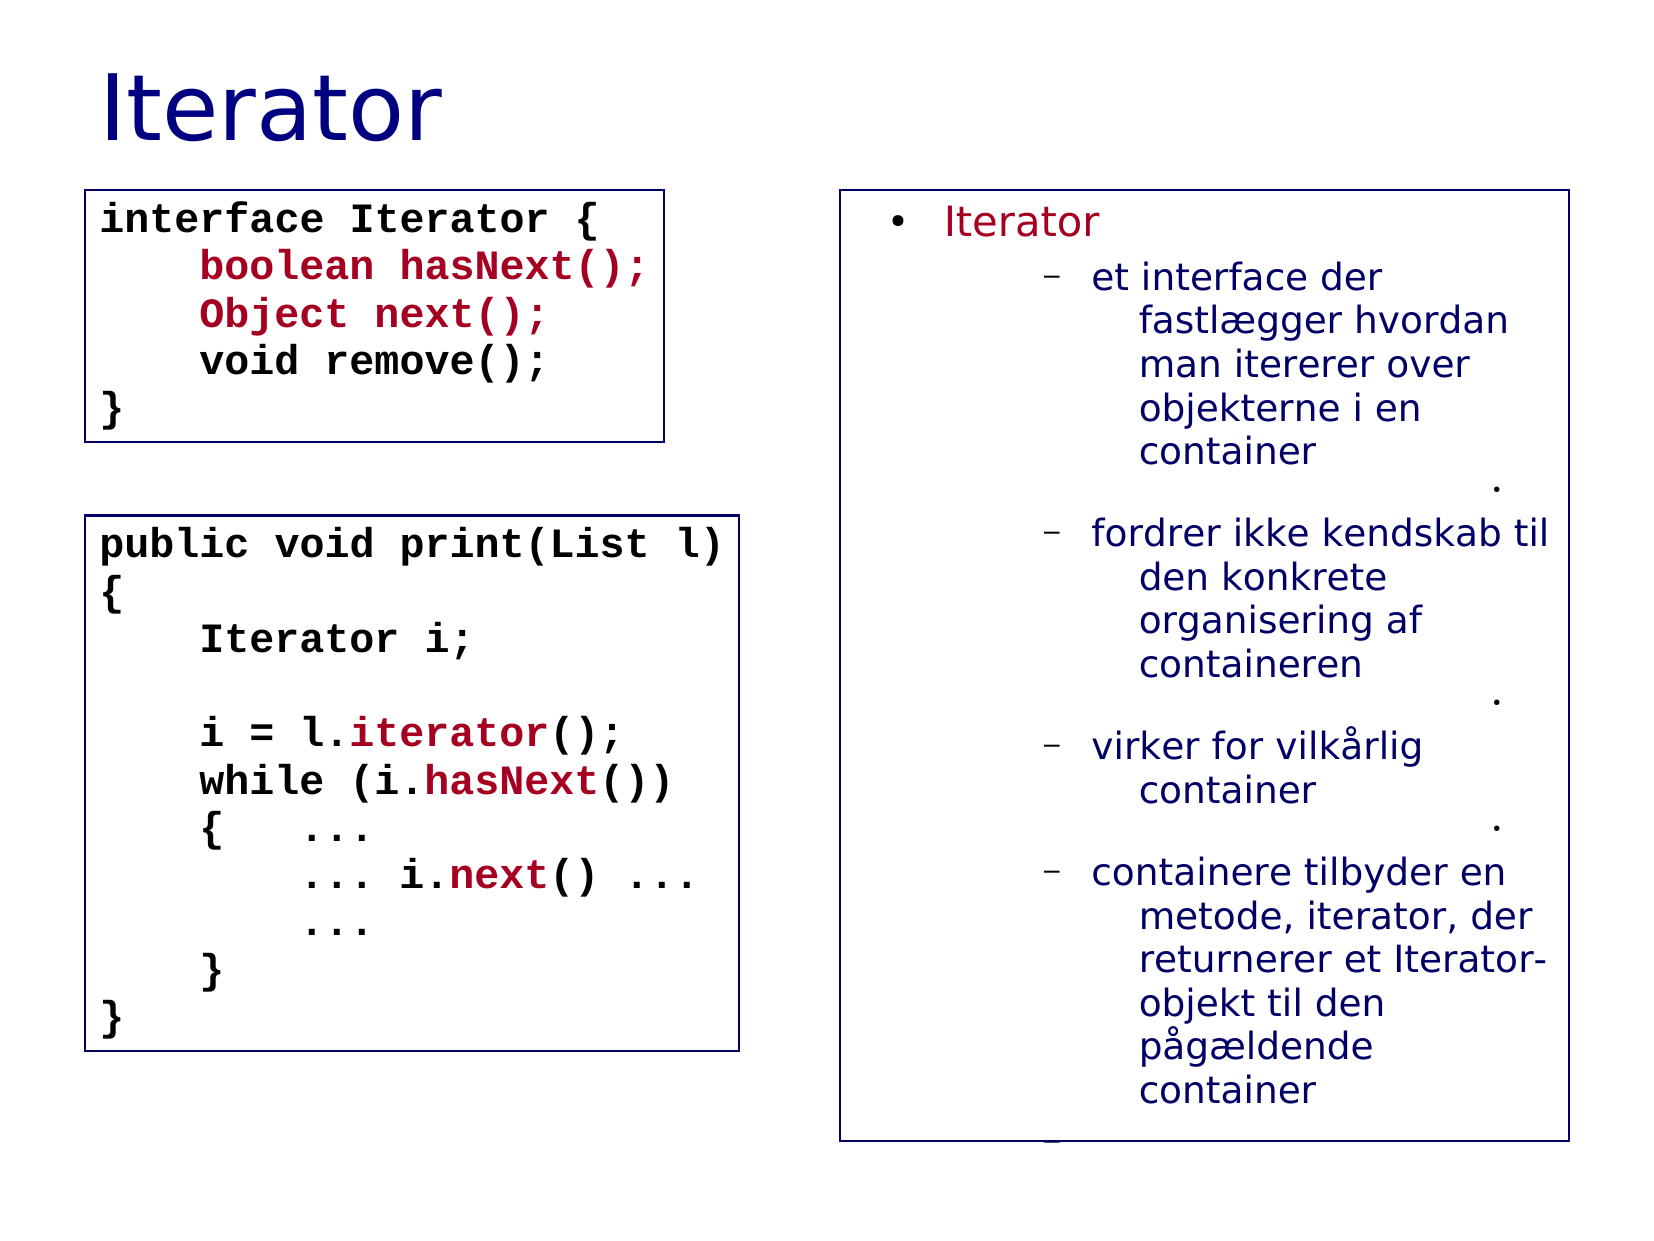

# Iterator
Iterator
et interface der fastlægger hvordan man itererer over objekterne i en container
fordrer ikke kendskab til den konkrete organisering af containeren
virker for vilkårlig container
containere tilbyder en metode, iterator, der returnerer et Iterator-objekt til den pågældende container
interface Iterator {
 boolean hasNext();
 Object next();
 void remove();
}
public void print(List l)
{
 Iterator i;
 i = l.iterator();
 while (i.hasNext())
 { ...
 ... i.next() ...
 ...
 }
}